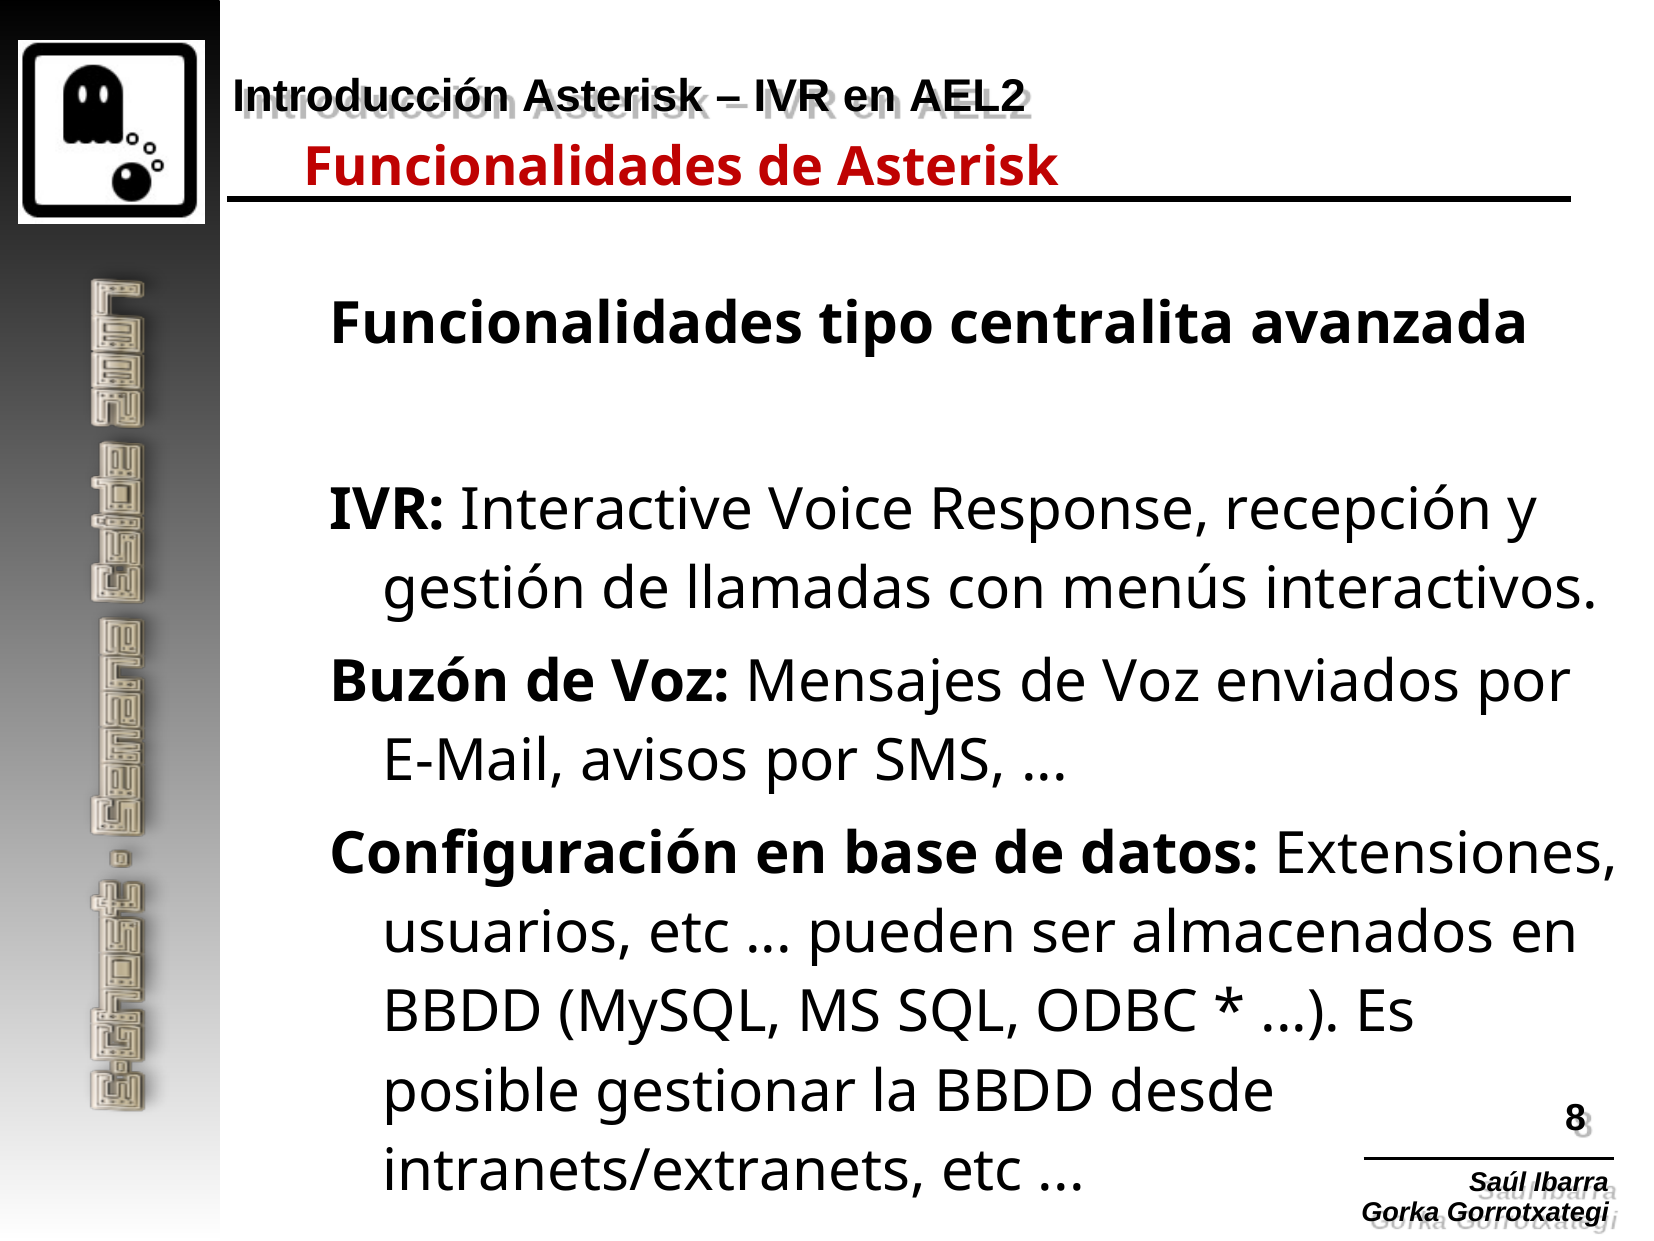

Funcionalidades de Asterisk
# Funcionalidades tipo centralita avanzada
IVR: Interactive Voice Response, recepción y gestión de llamadas con menús interactivos.
Buzón de Voz: Mensajes de Voz enviados por E-Mail, avisos por SMS, ...
Configuración en base de datos: Extensiones, usuarios, etc ... pueden ser almacenados en BBDD (MySQL, MS SQL, ODBC * ...). Es posible gestionar la BBDD desde intranets/extranets, etc ...